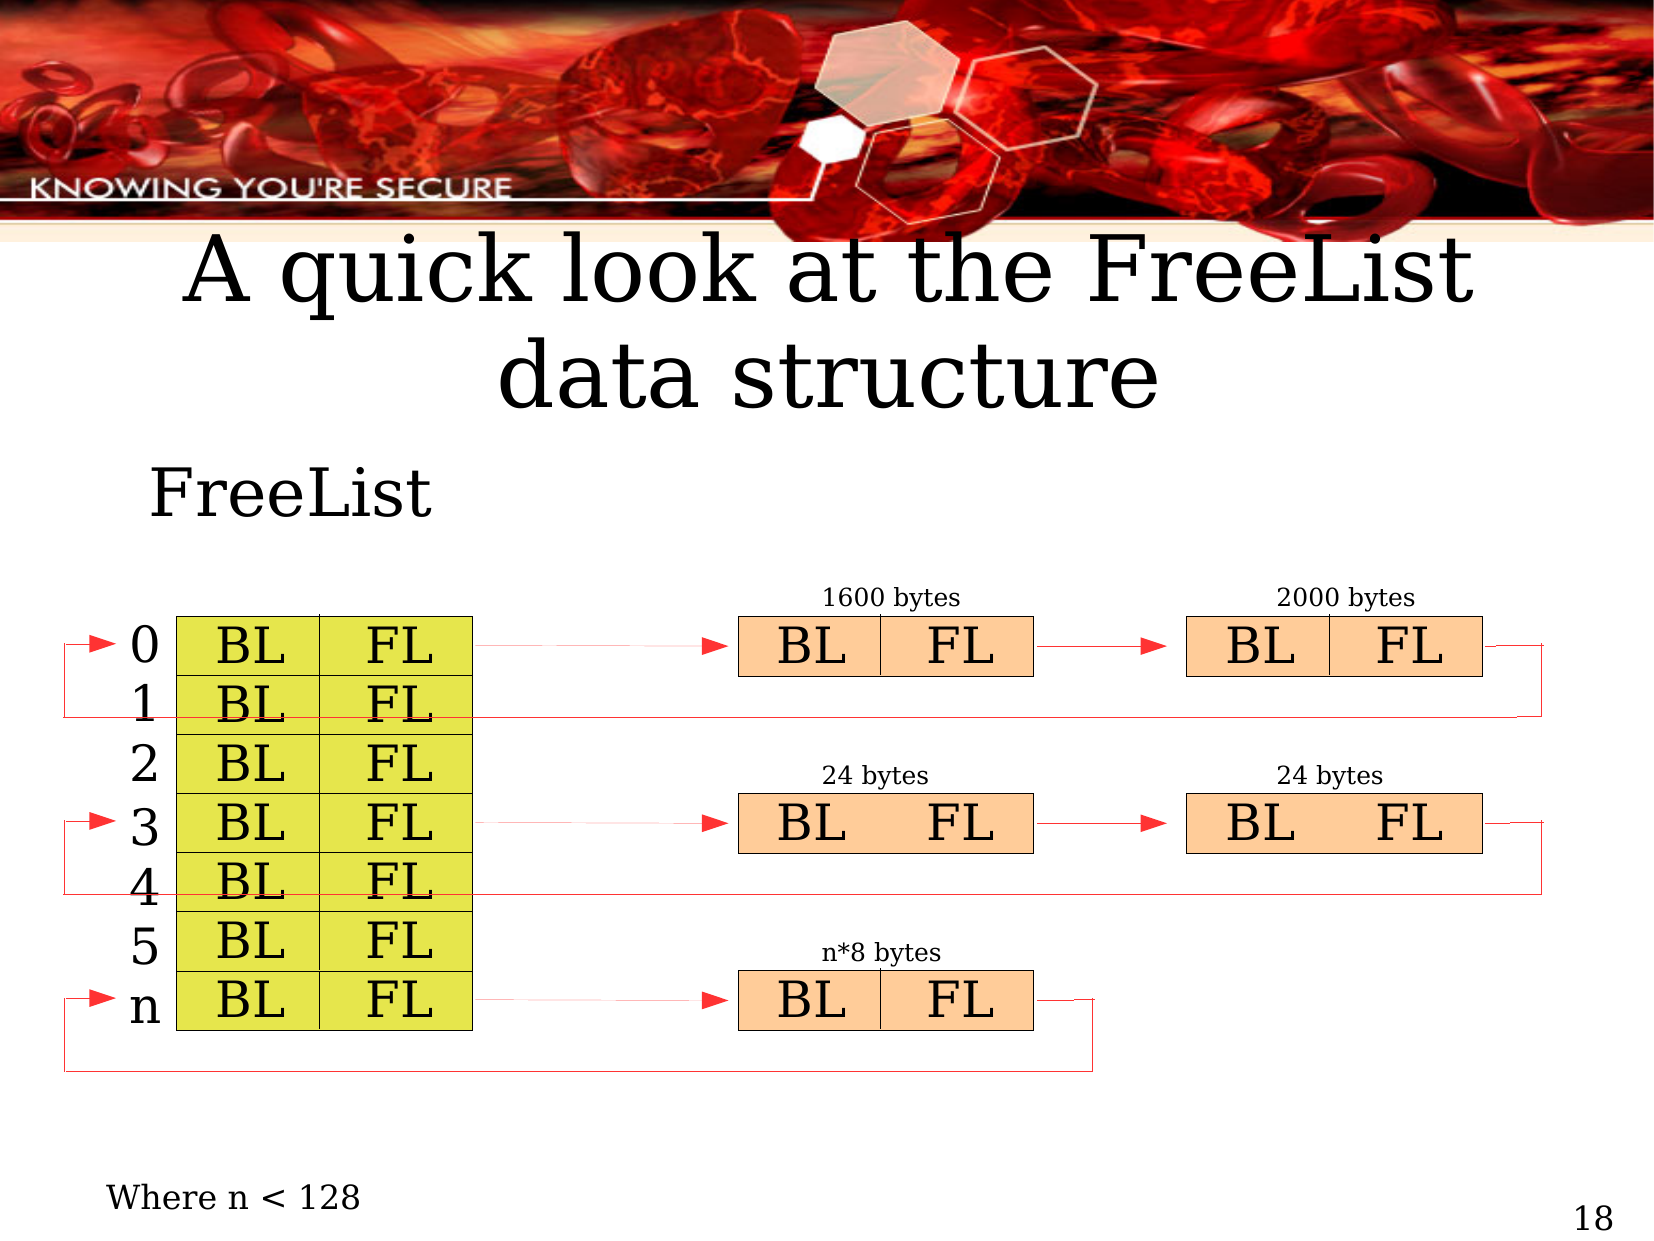

# A quick look at the FreeList data structure
FreeList
1600 bytes
2000 bytes
 BL FL
 BL FL
 BL FL
 BL FL
 BL FL
 BL FL
0
 BL FL
 BL FL
1
 BL FL
 BL FL
2
24 bytes
24 bytes
 BL FL
 BL FL
 BL FL
 BL FL
3
 BL FL
 BL FL
4
 BL FL
 BL FL
5
n*8 bytes
 BL FL
 BL FL
 BL FL
 BL FL
n
Where n < 128